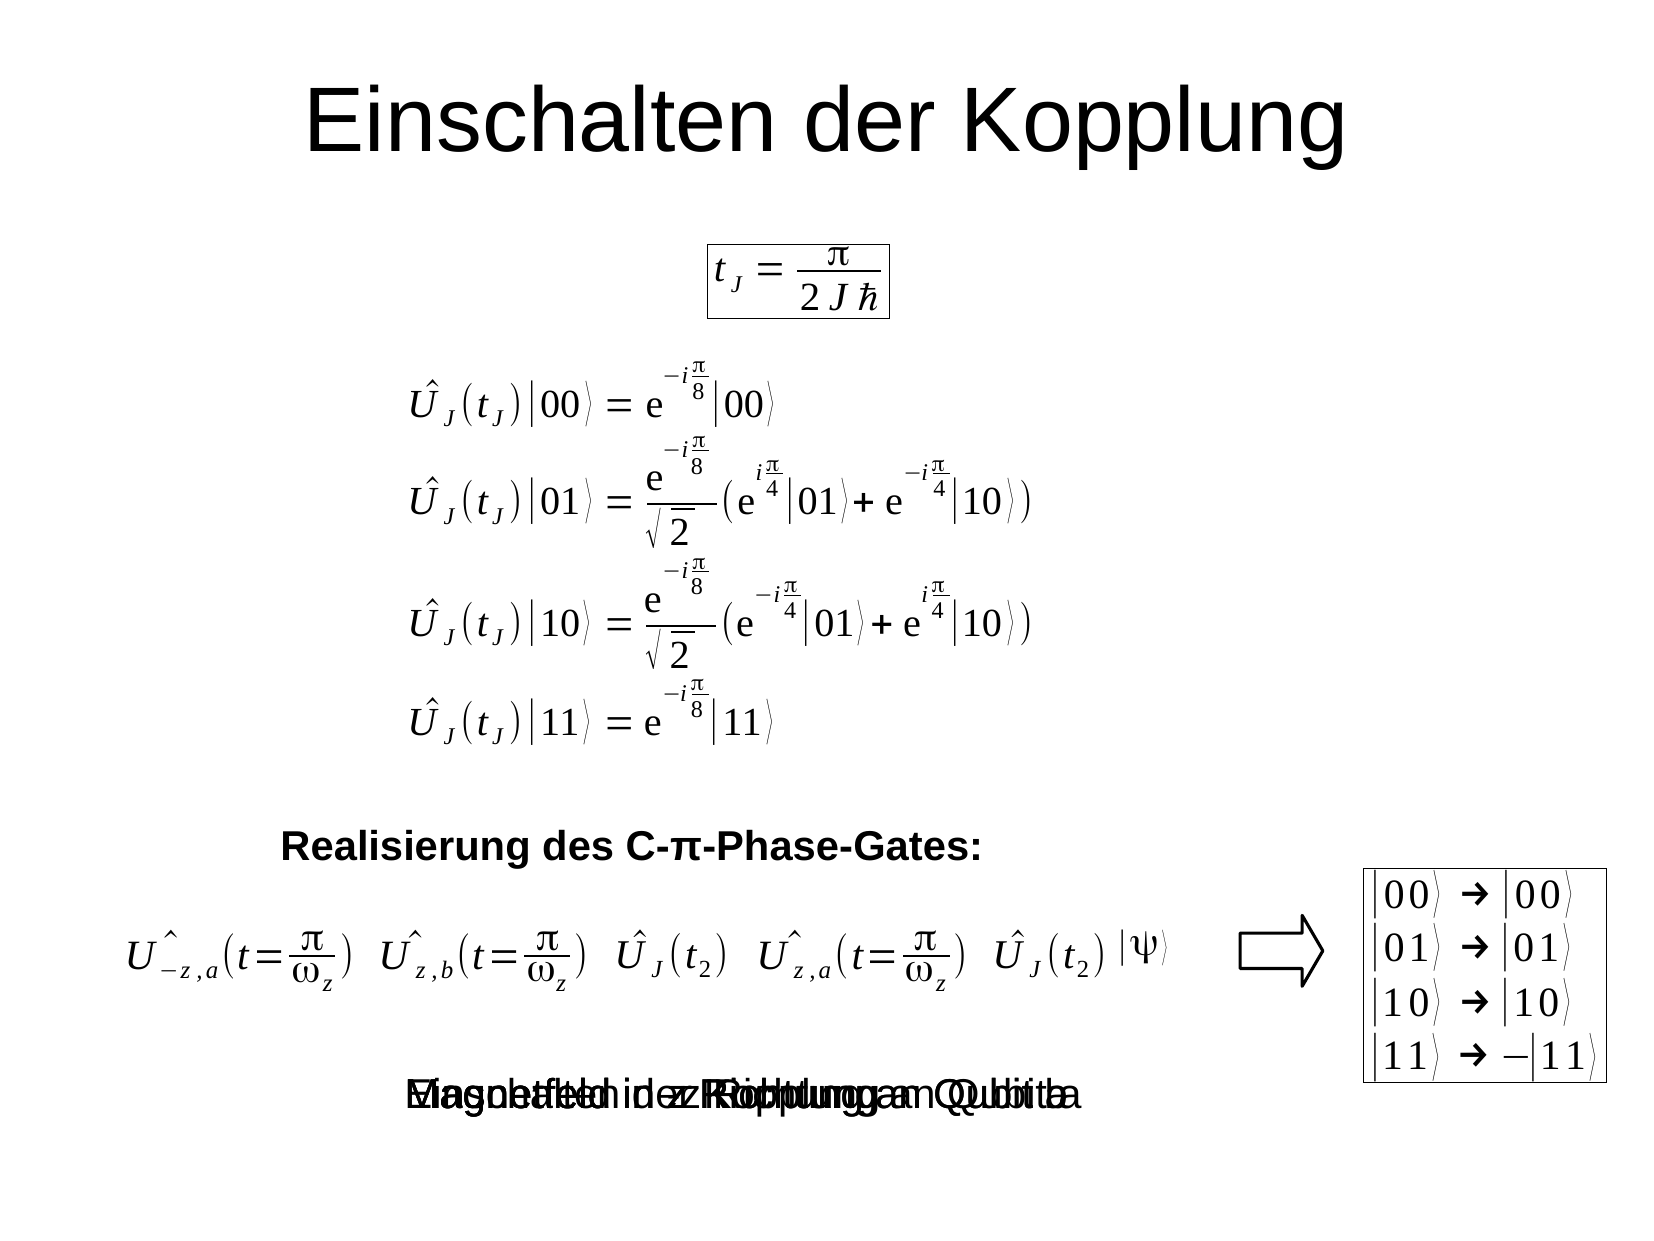

# Einschalten der Kopplung
Realisierung des C-π-Phase-Gates:
Einschalten der Kopplung
Magnetfeld in z Richtung an Qubit a
Magnetfeld in z Richtung an Qubit b
Magnetfeld in -z Richtung an Qubit a